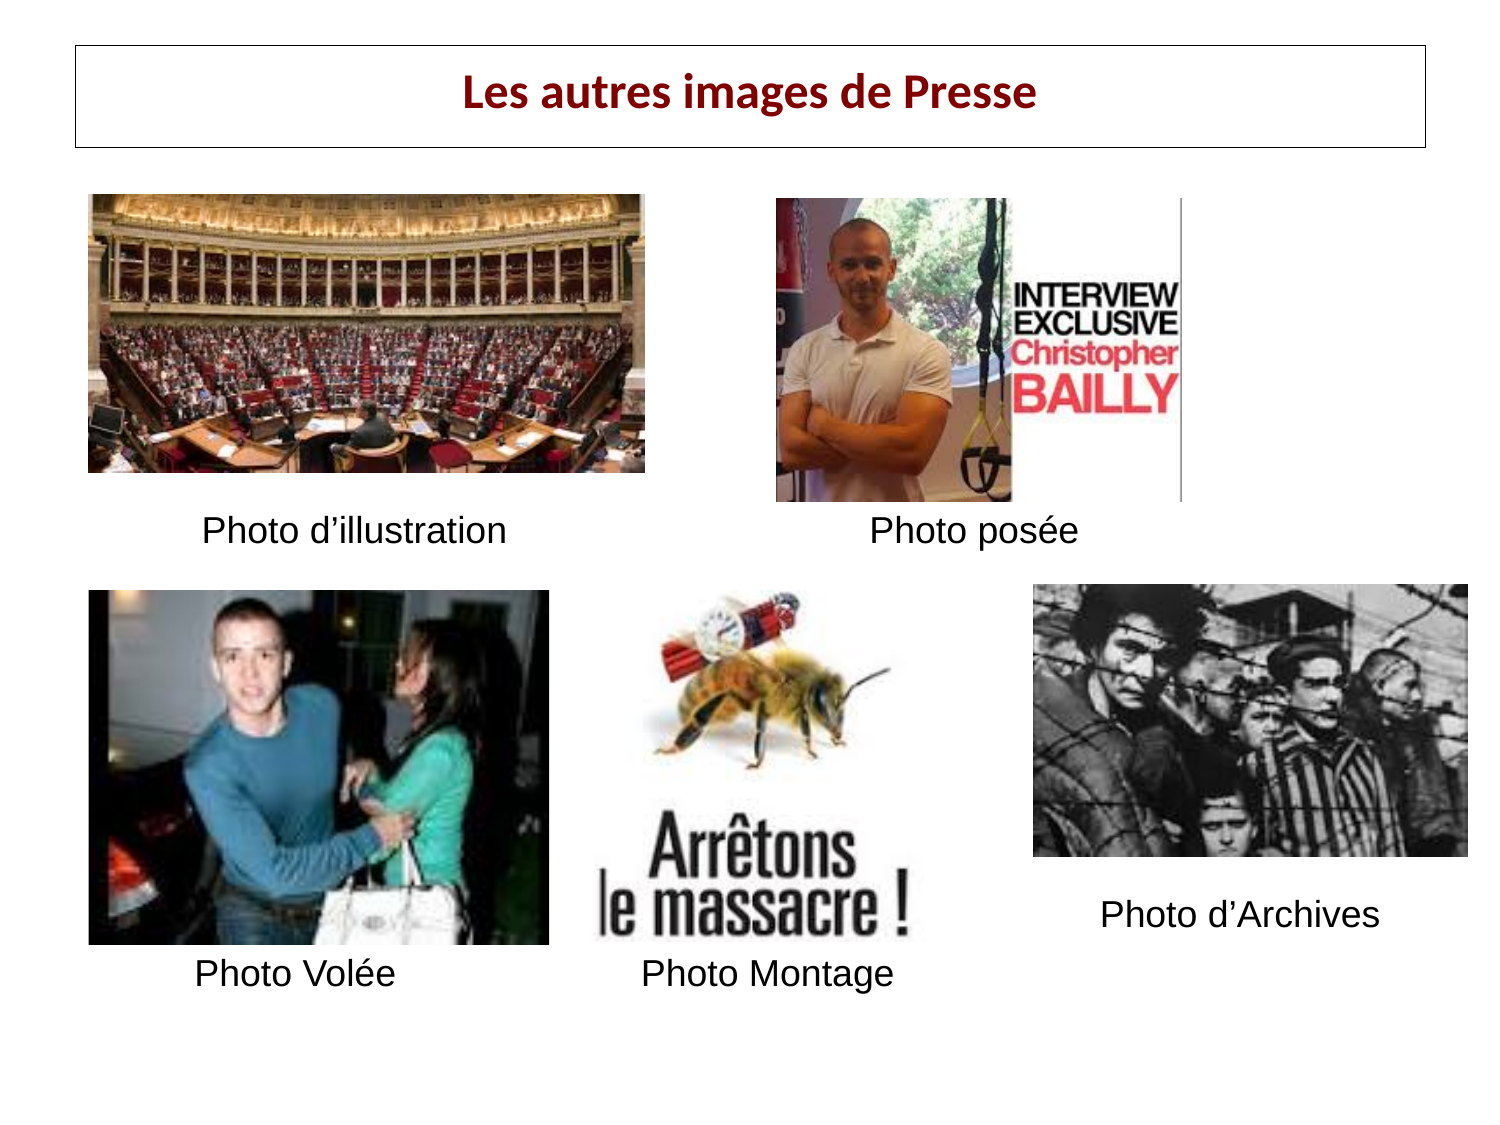

# Les autres images de Presse
Photo d’illustration
Photo posée
Photo d’Archives
Photo Volée
Photo Montage